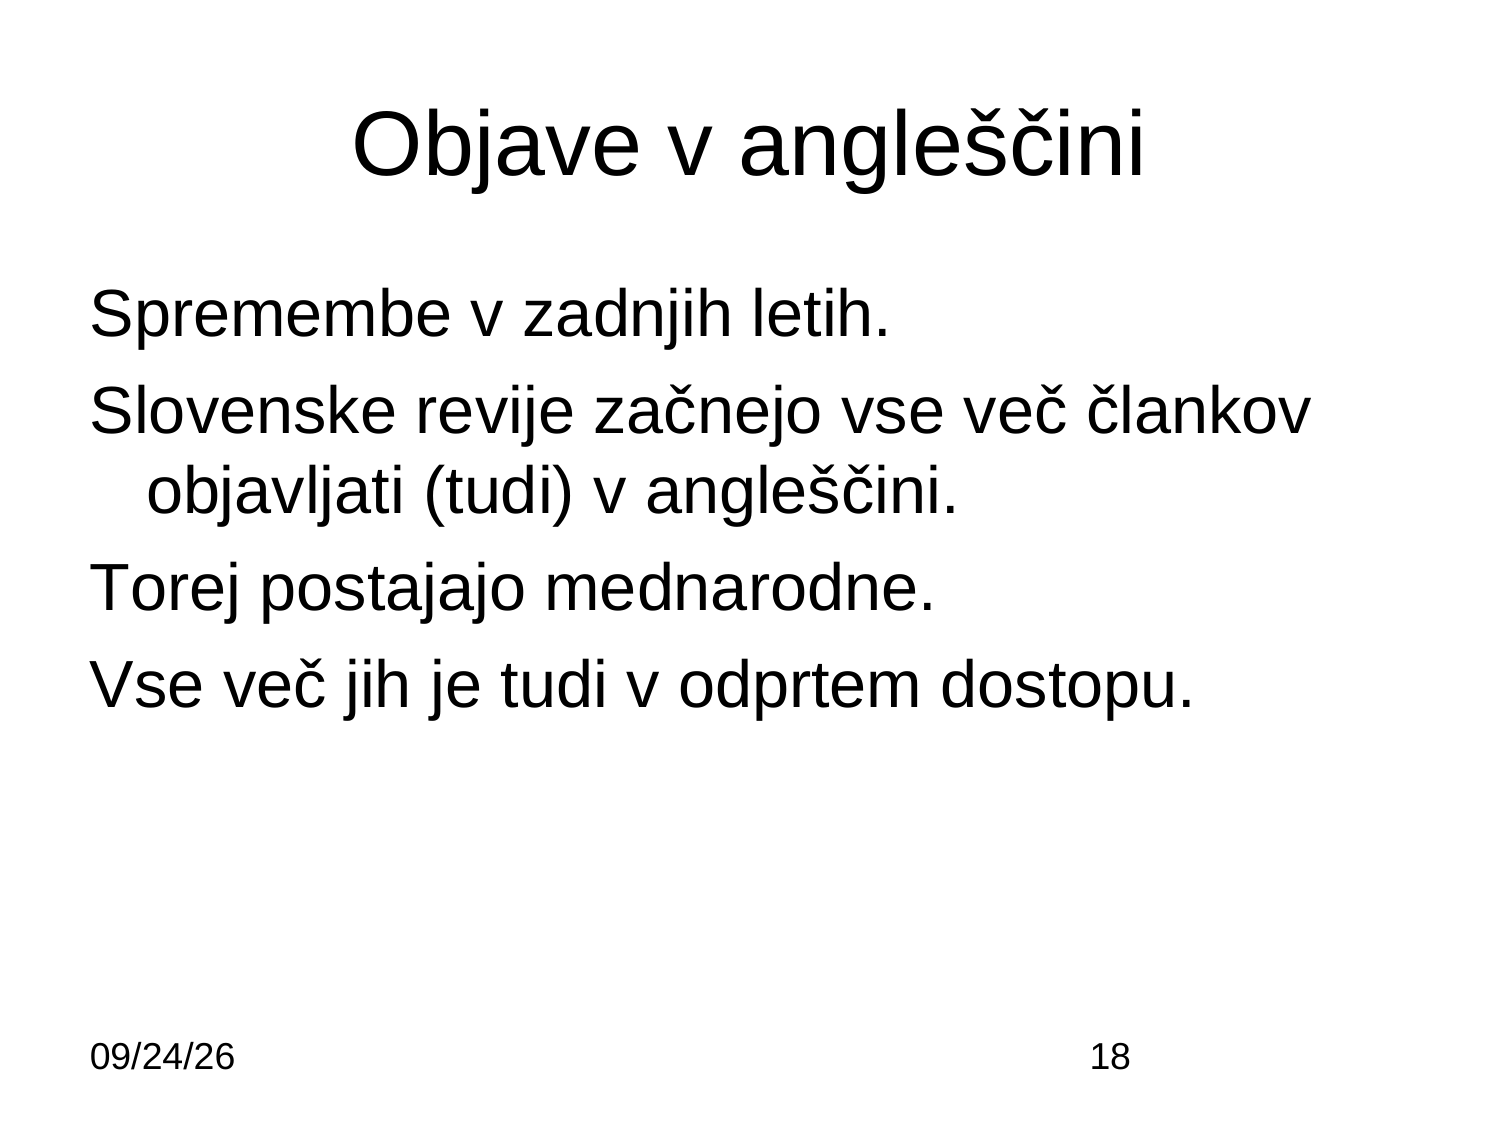

# Objave v angleščini
Spremembe v zadnjih letih.
Slovenske revije začnejo vse več člankov objavljati (tudi) v angleščini.
Torej postajajo mednarodne.
Vse več jih je tudi v odprtem dostopu.
18